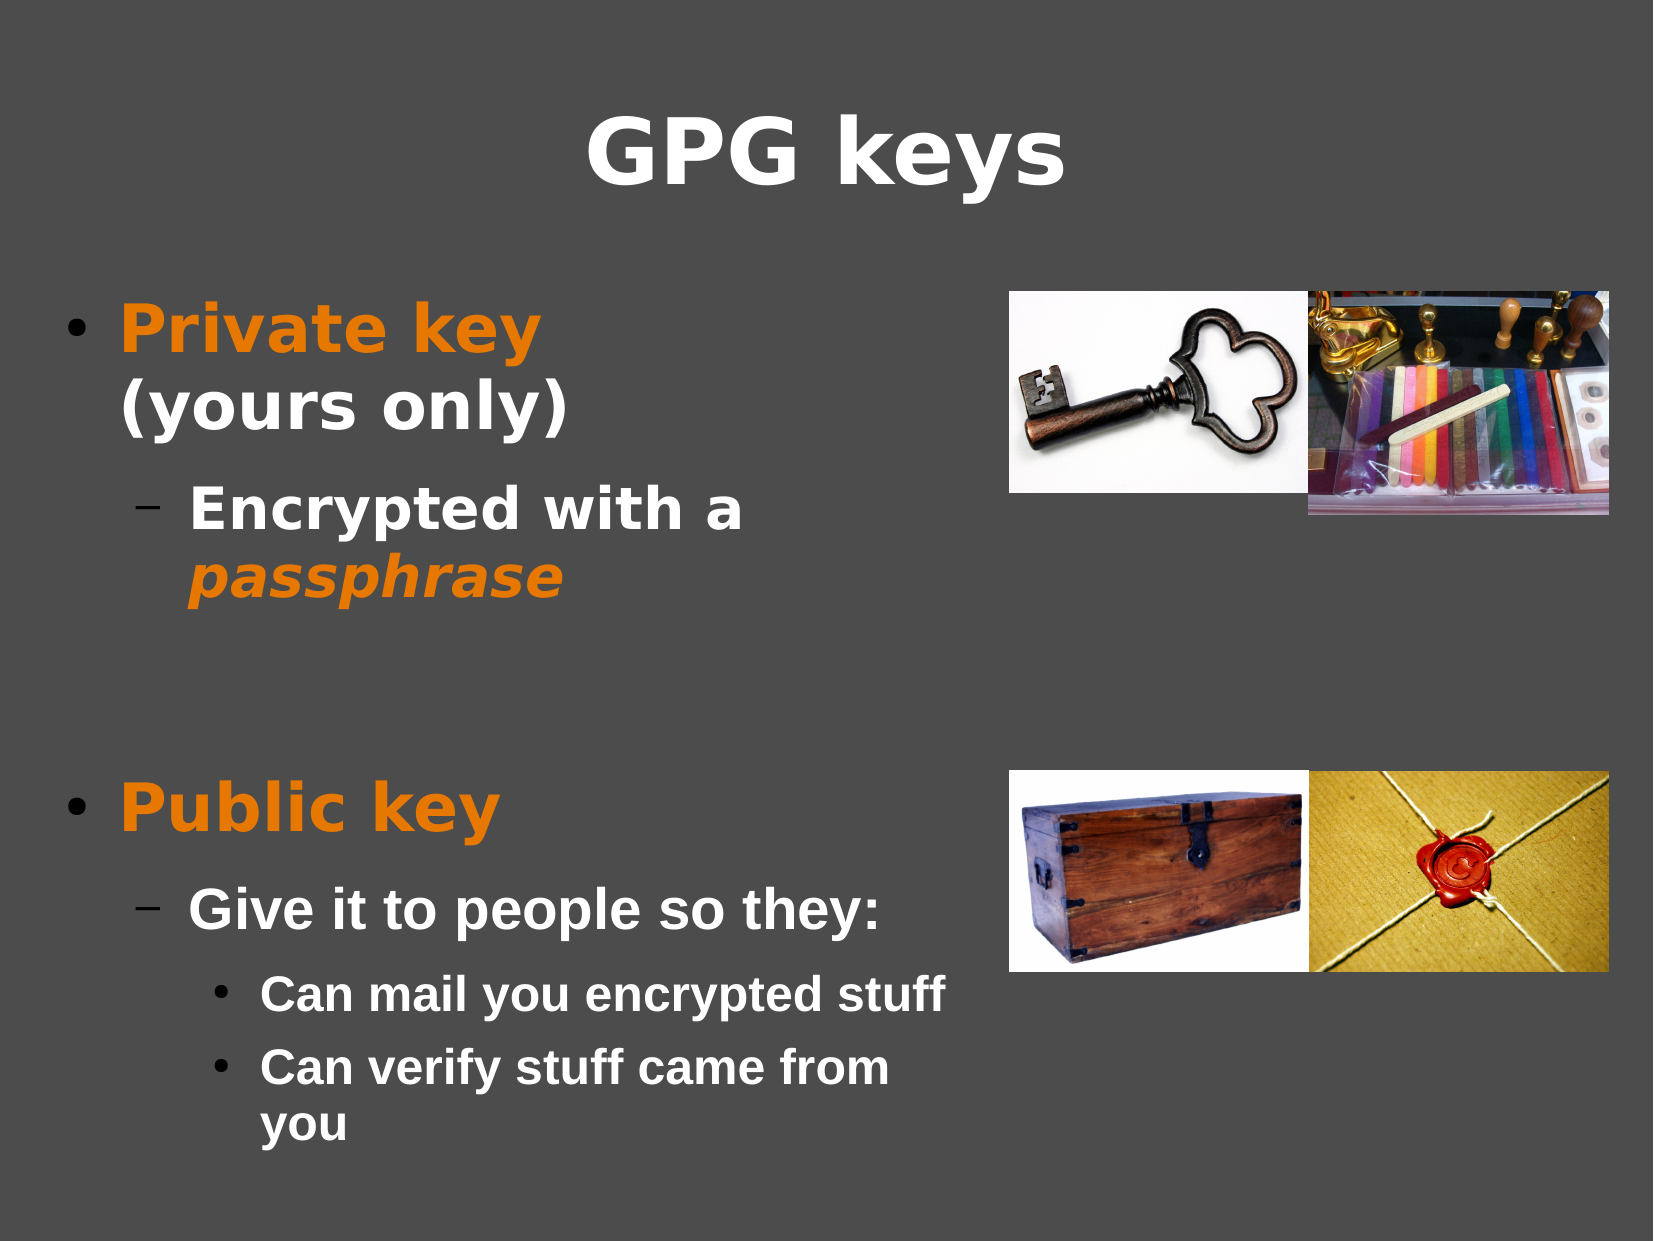

# GPG keys
Private key
(yours only)
Encrypted with a passphrase
Public key
Give it to people so they:
Can mail you encrypted stuff
Can verify stuff came from you